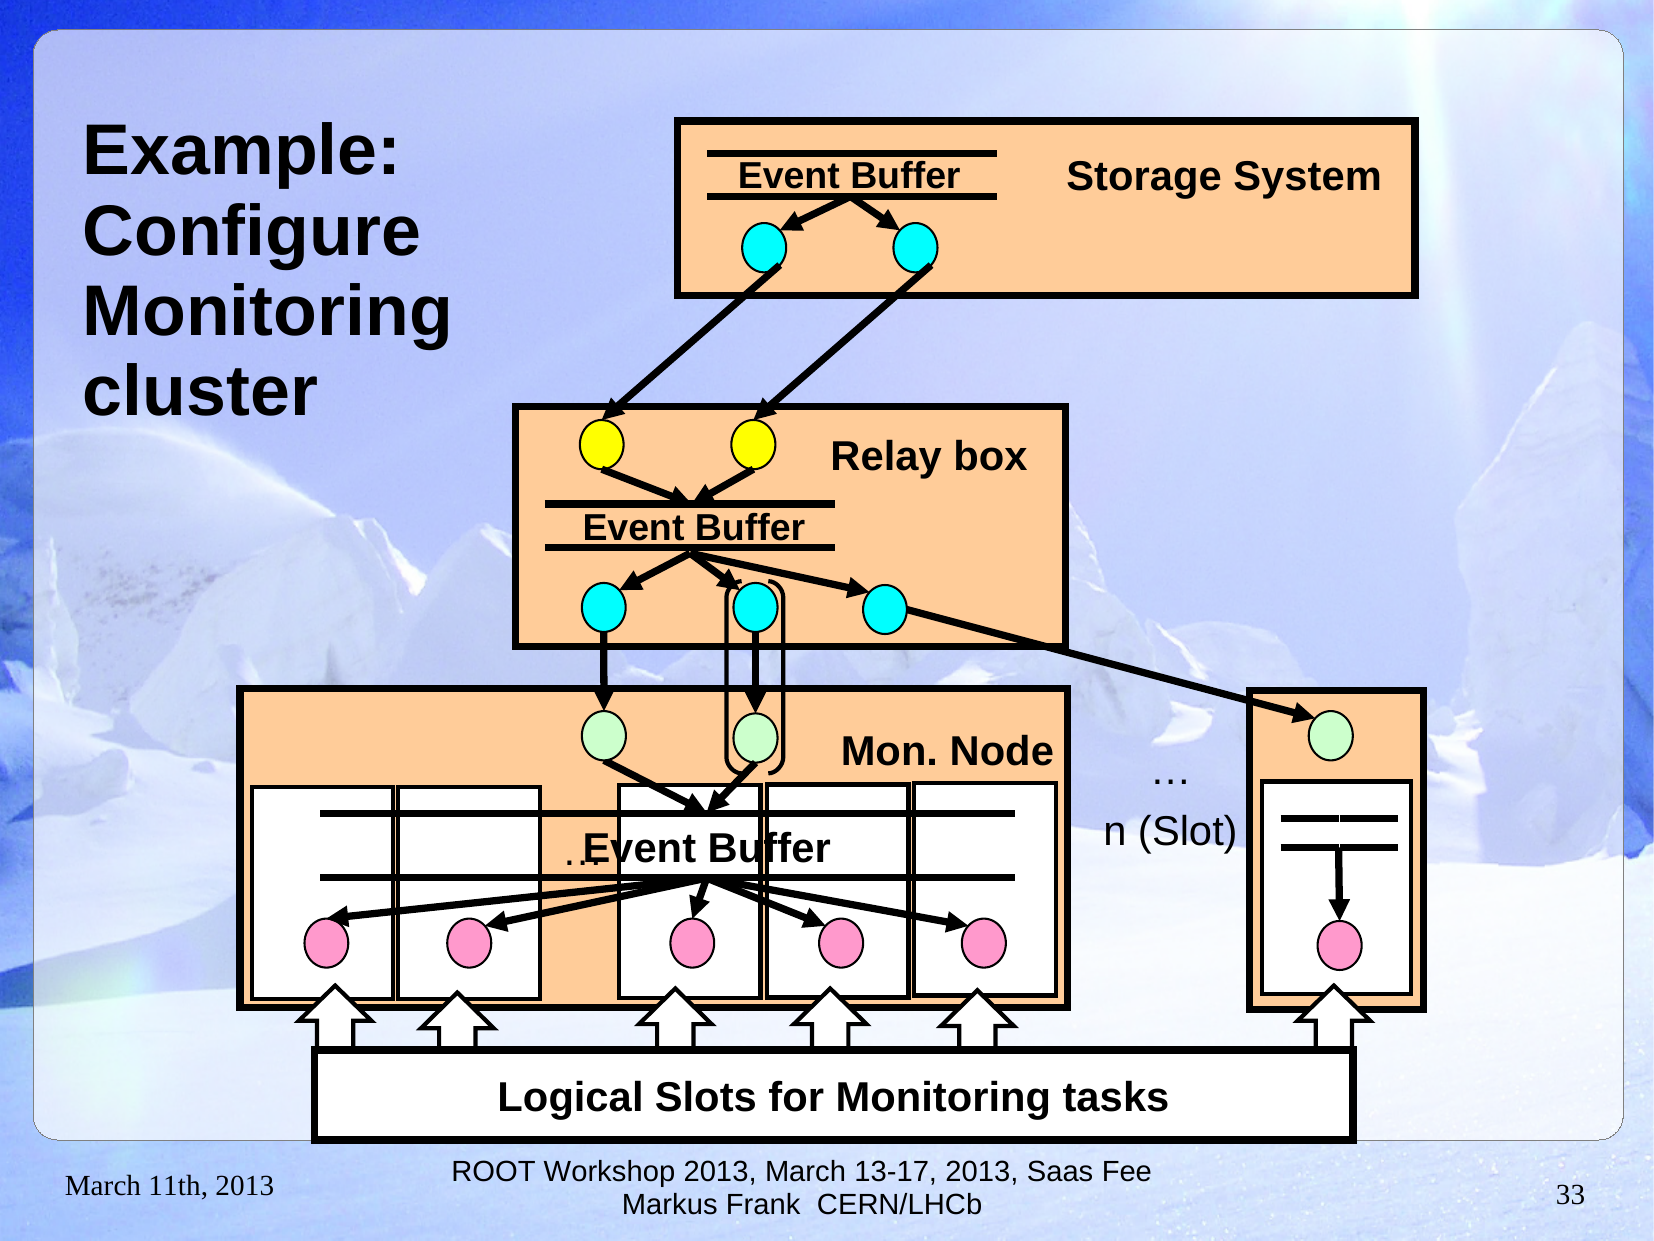

# Example: Configure Monitoring cluster
Storage System
Event Buffer
Relay box
Event Buffer
Mon. Node
…
n (Slot)
Event Buffer
…
Logical Slots for Monitoring tasks
March 11th, 2013
33